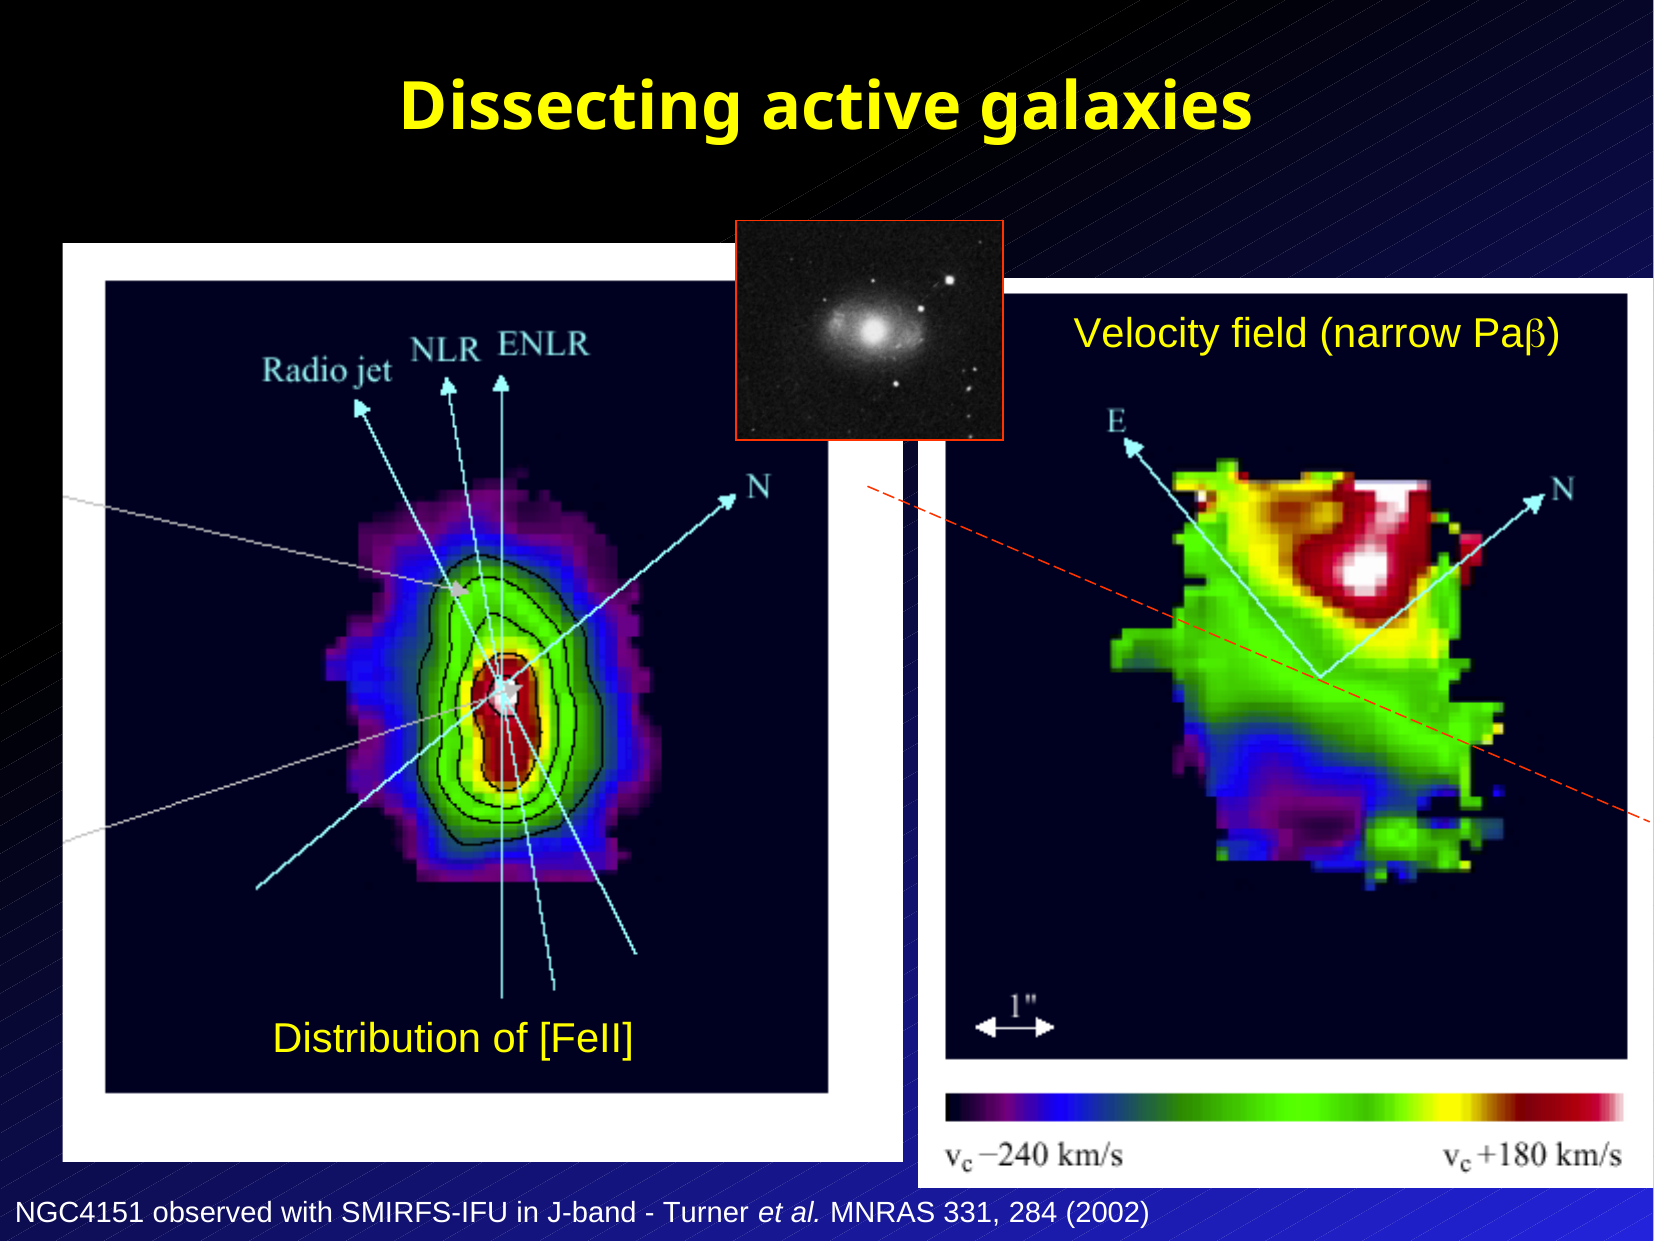

# Dissecting active galaxies
Velocity field (narrow Pa)
Distribution of [FeII]
NGC4151 observed with SMIRFS-IFU in J-band - Turner et al. MNRAS 331, 284 (2002)